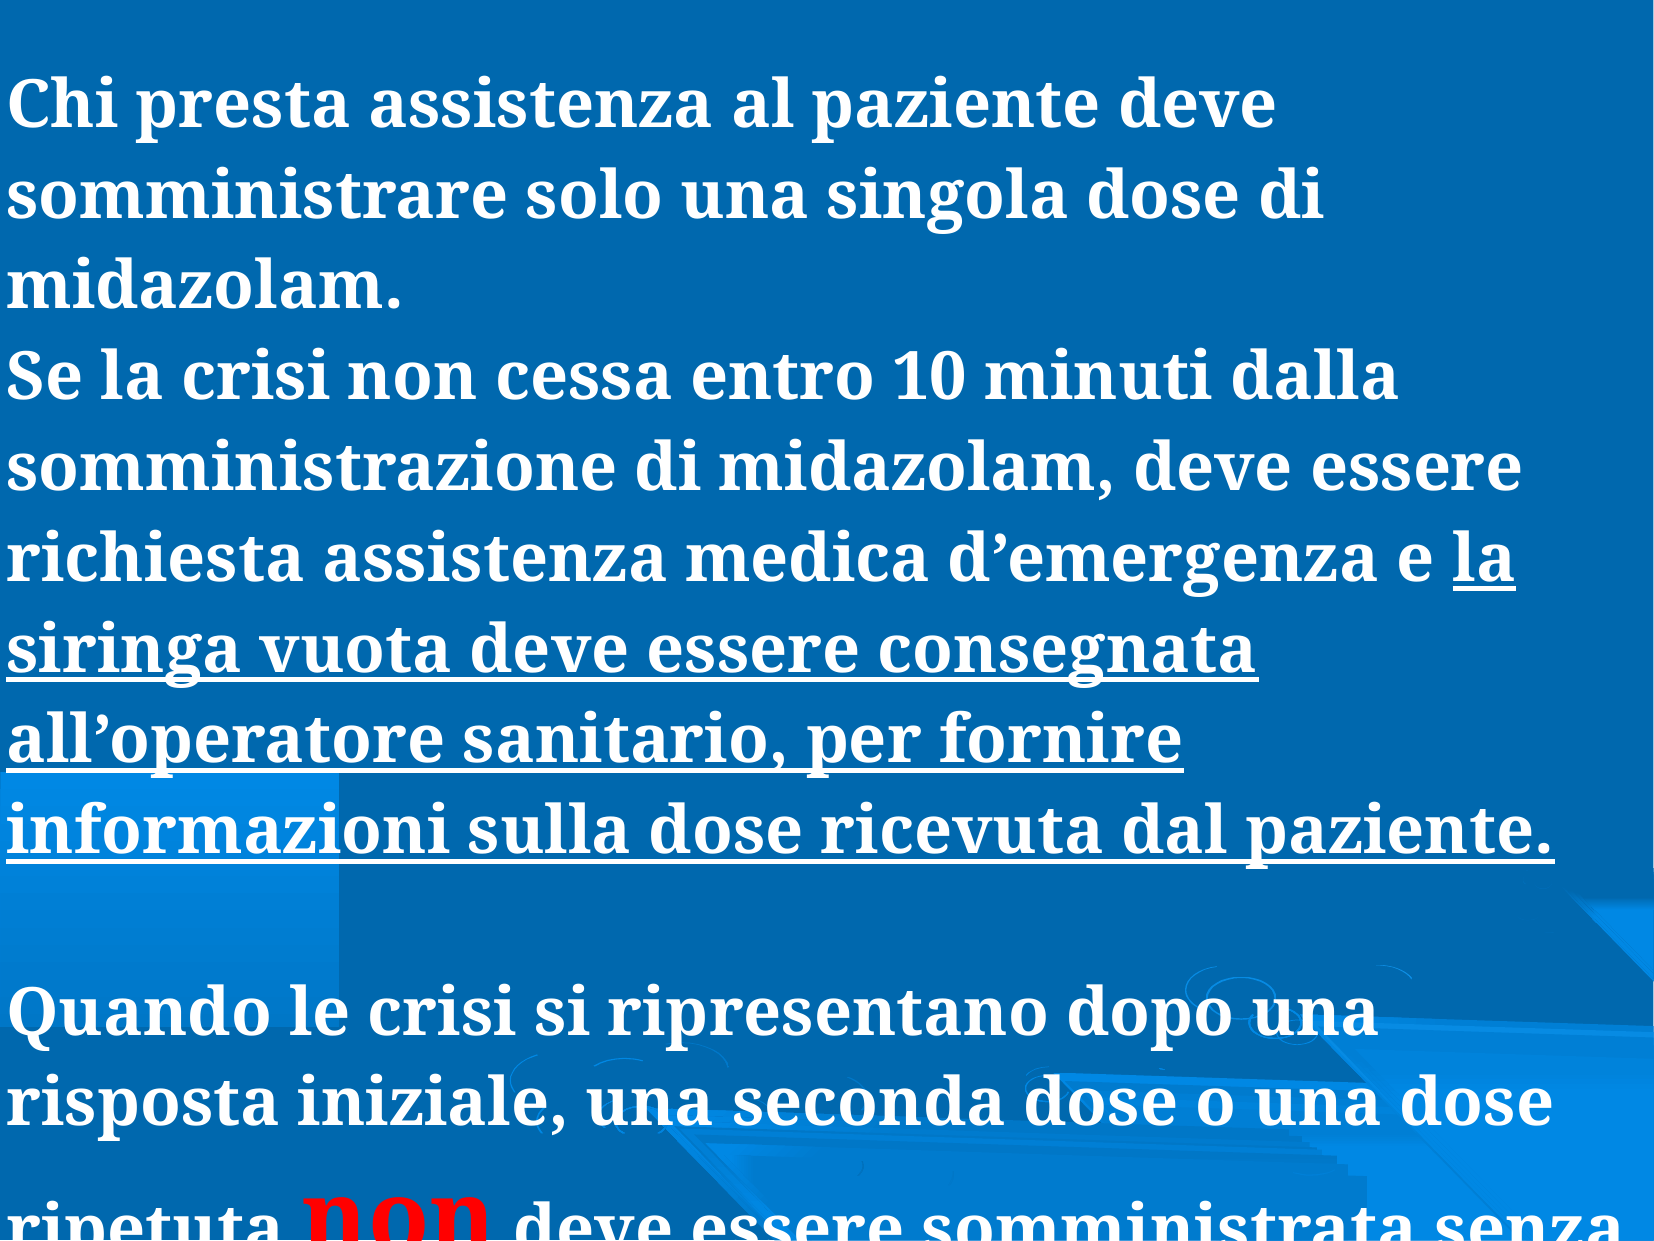

Chi presta assistenza al paziente deve somministrare solo una singola dose di midazolam.
Se la crisi non cessa entro 10 minuti dalla somministrazione di midazolam, deve essere richiesta assistenza medica d’emergenza e la siringa vuota deve essere consegnata all’operatore sanitario, per fornire informazioni sulla dose ricevuta dal paziente.
Quando le crisi si ripresentano dopo una risposta iniziale, una seconda dose o una dose ripetuta non deve essere somministrata senza consultare prima il medico.